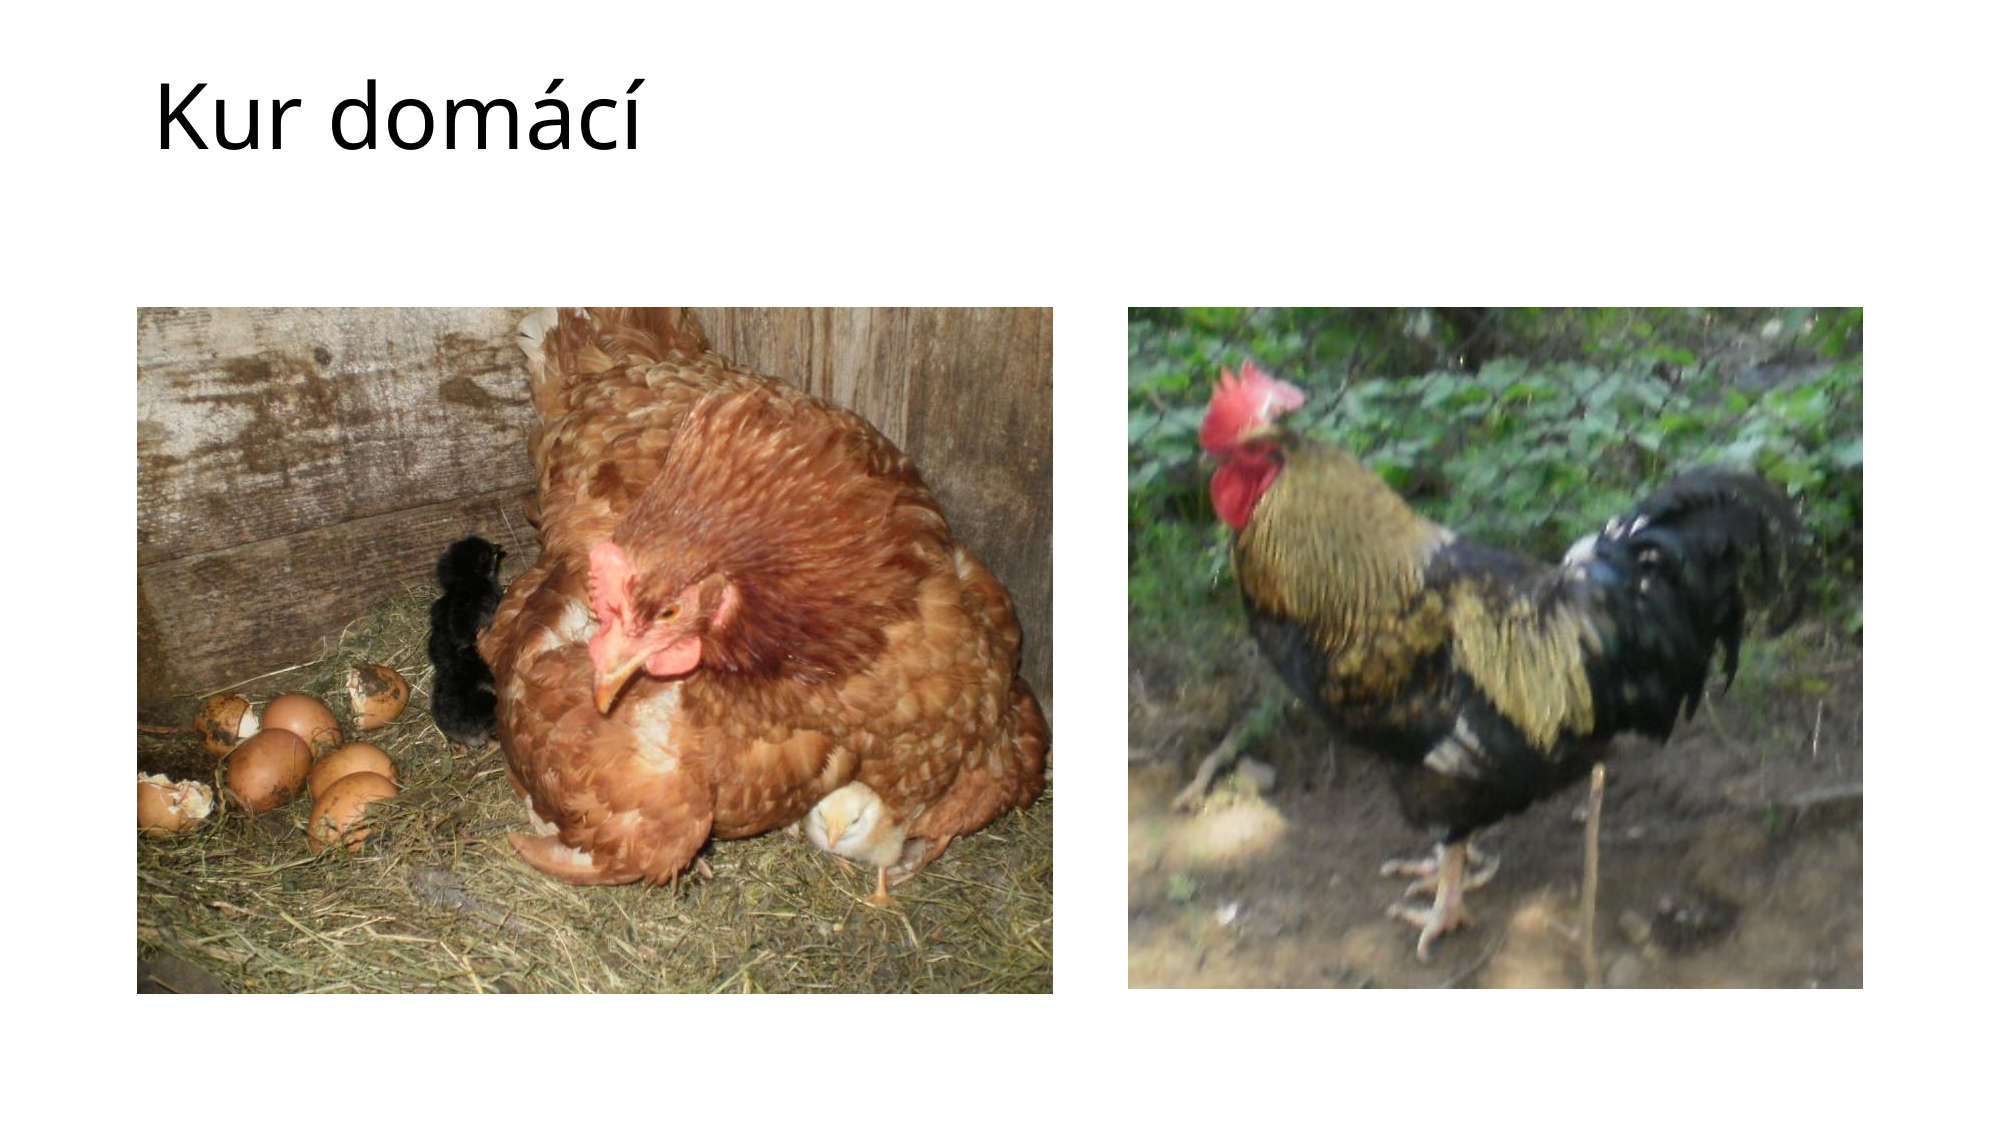

# Kur domácí
Samici říkáme slepice.
Samci říkáme kohout.
Mláďata jsou kuřata.